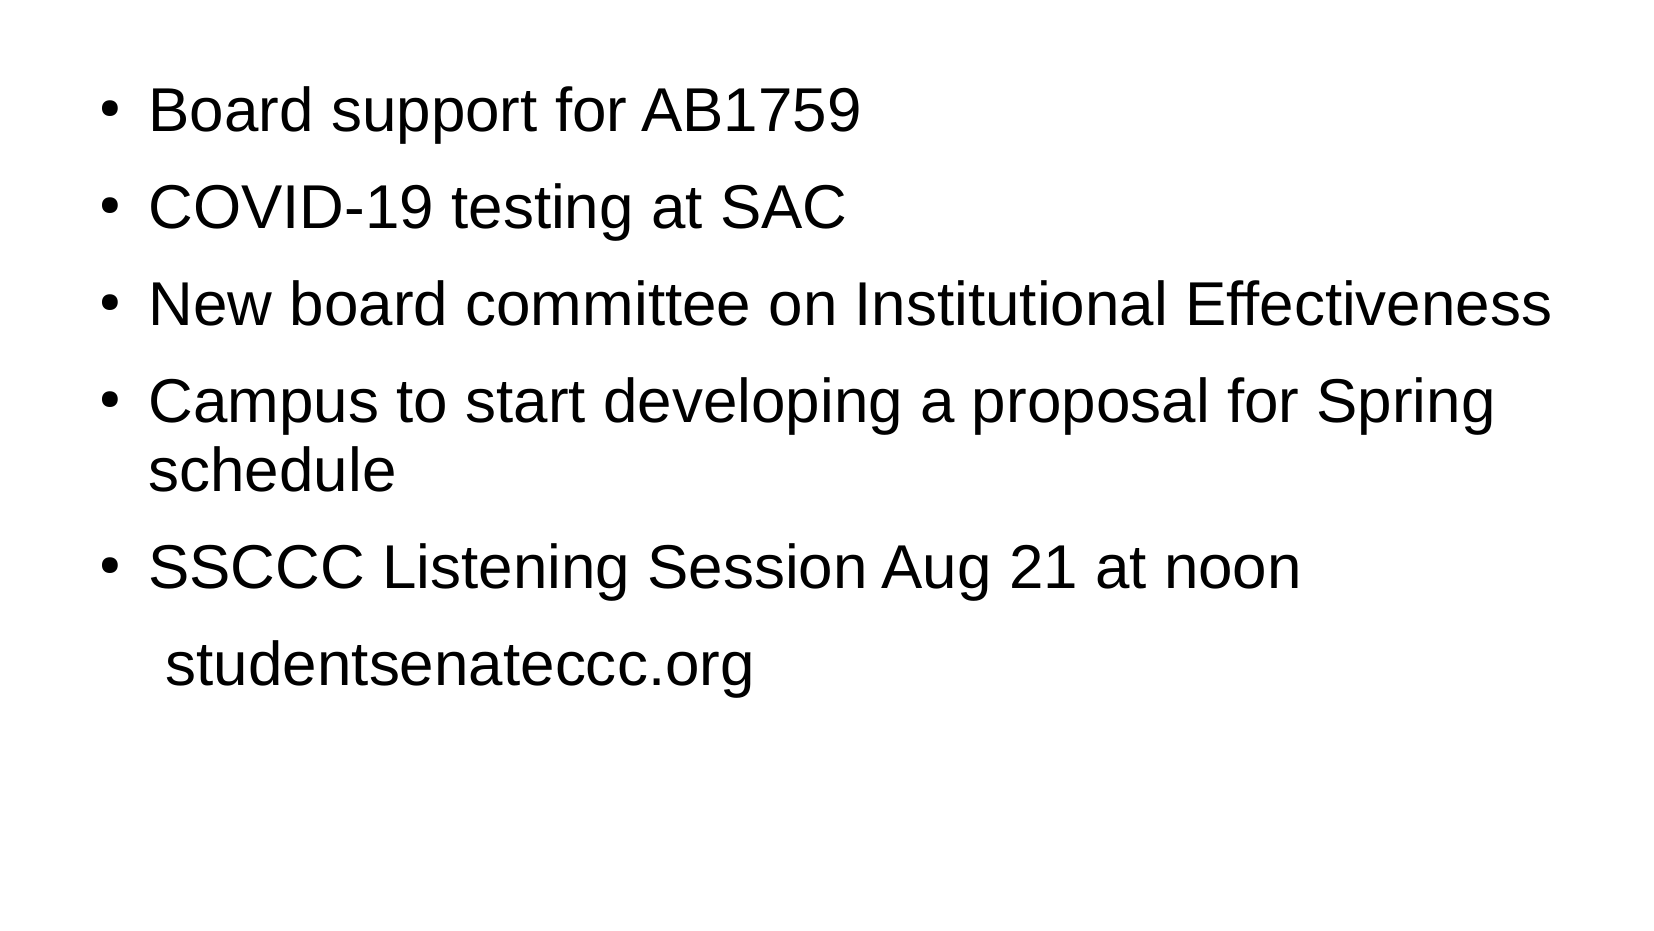

# Board support for AB1759
COVID-19 testing at SAC
New board committee on Institutional Effectiveness
Campus to start developing a proposal for Spring schedule
SSCCC Listening Session Aug 21 at noon
 studentsenateccc.org